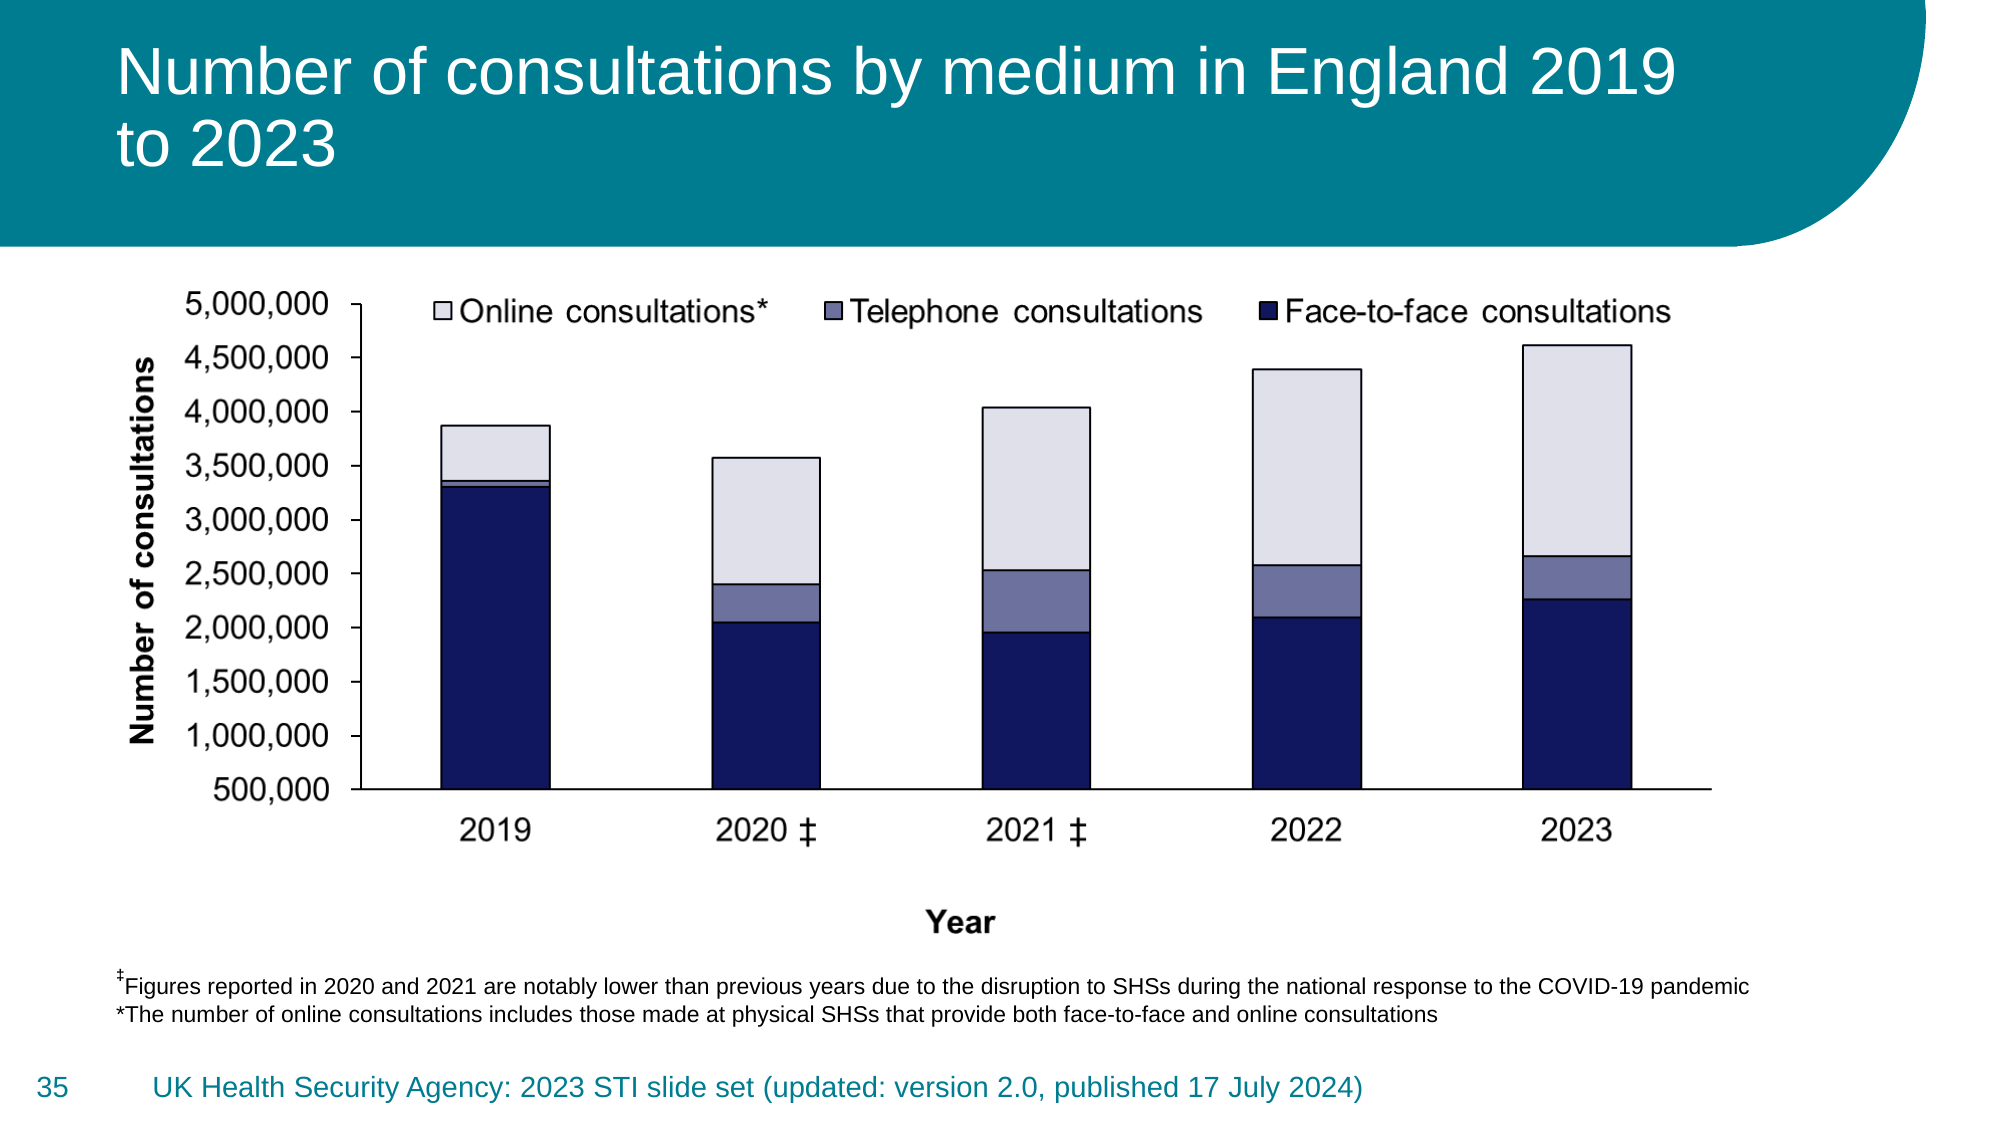

# Number of consultations by medium in England 2019 to 2023
‡Figures reported in 2020 and 2021 are notably lower than previous years due to the disruption to SHSs during the national response to the COVID-19 pandemic
*The number of online consultations includes those made at physical SHSs that provide both face-to-face and online consultations
35
UK Health Security Agency: 2023 STI slide set (updated: version 2.0, published 17 July 2024)